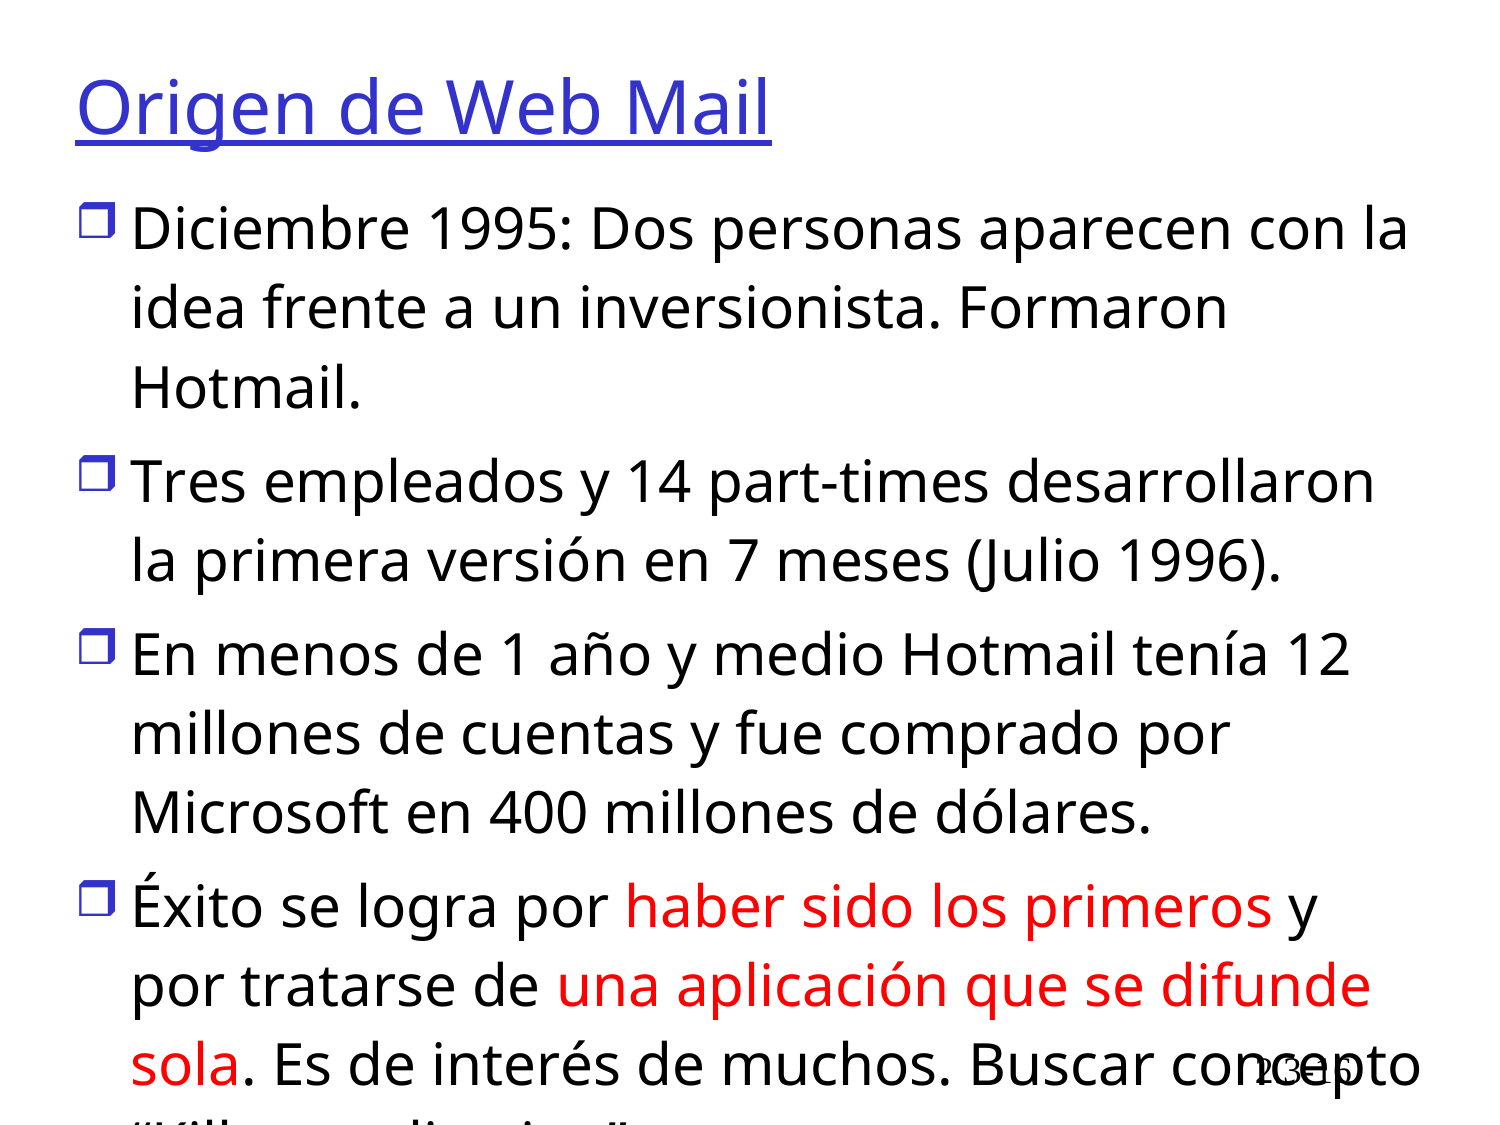

# Origen de Web Mail
Diciembre 1995: Dos personas aparecen con la idea frente a un inversionista. Formaron Hotmail.
Tres empleados y 14 part-times desarrollaron la primera versión en 7 meses (Julio 1996).
En menos de 1 año y medio Hotmail tenía 12 millones de cuentas y fue comprado por Microsoft en 400 millones de dólares.
Éxito se logra por haber sido los primeros y por tratarse de una aplicación que se difunde sola. Es de interés de muchos. Buscar concepto “Killer application”